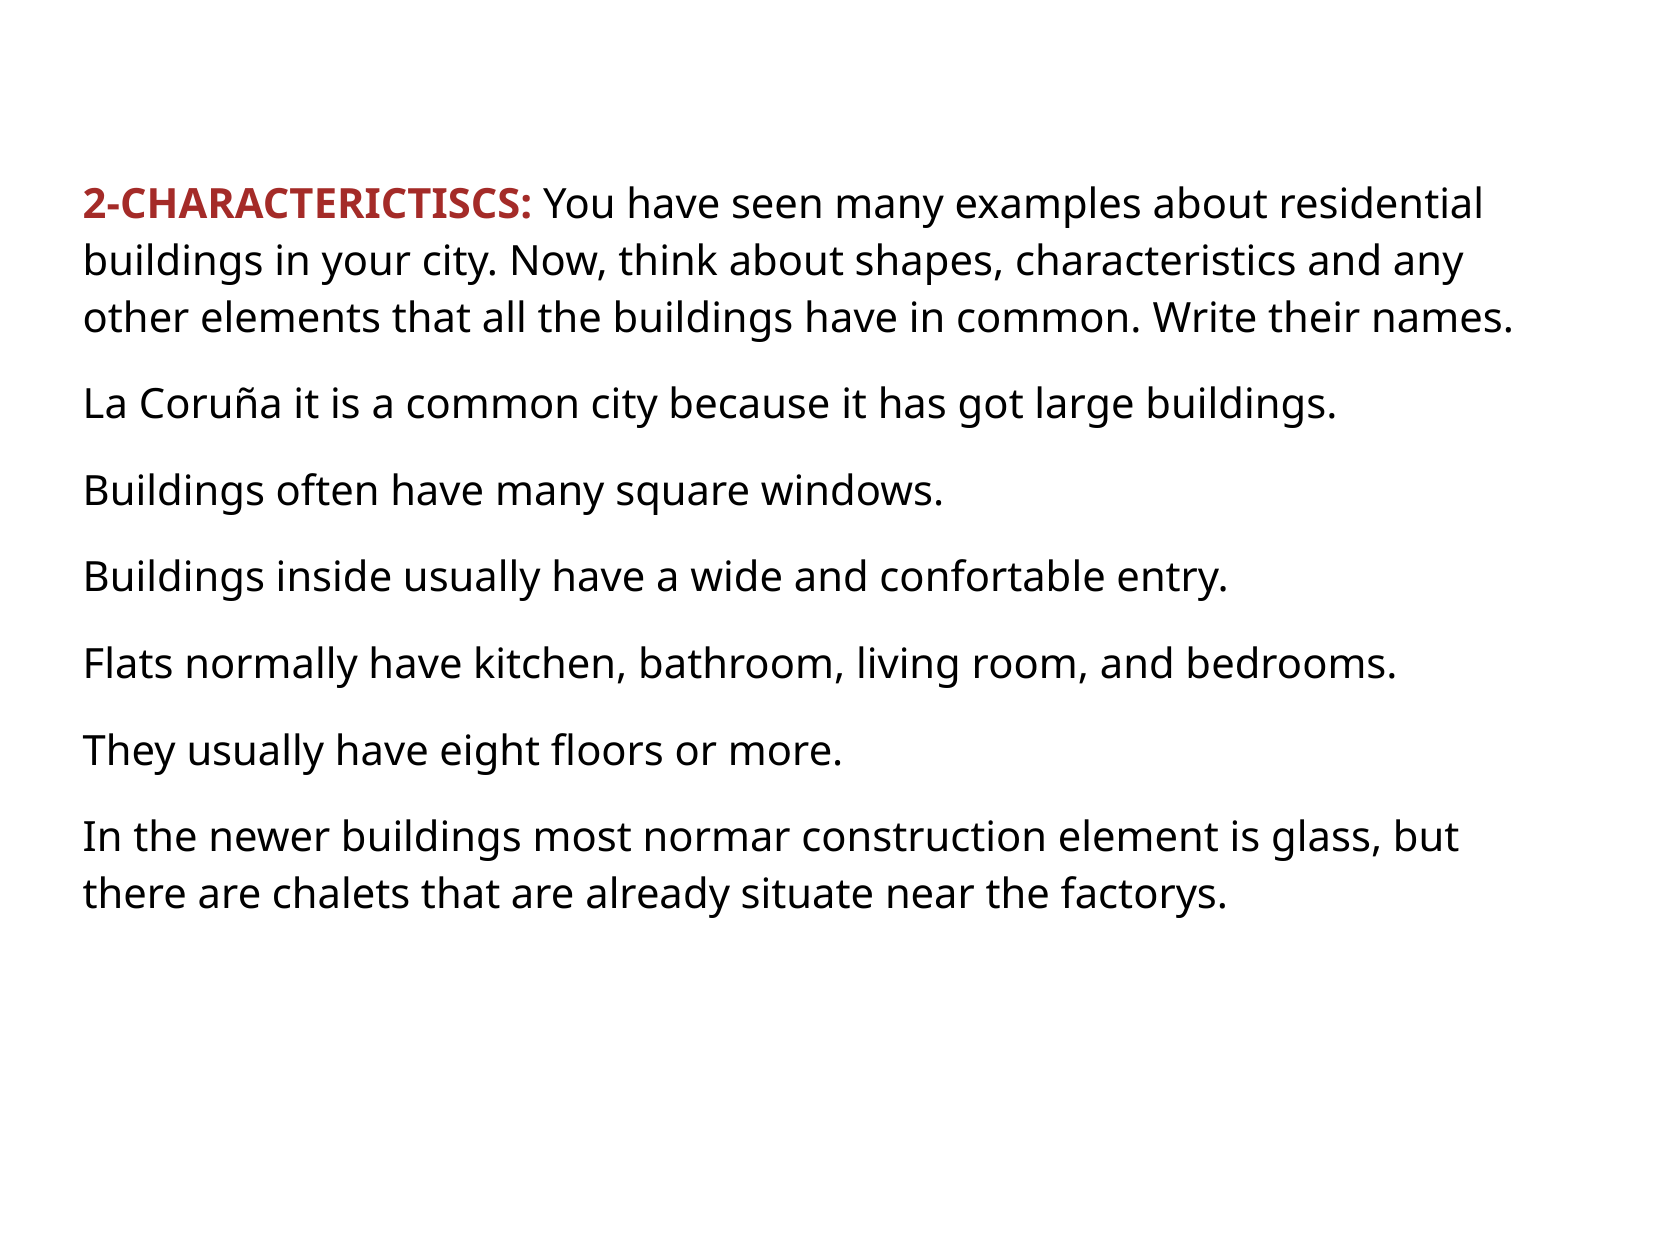

# 2-CHARACTERICTISCS: You have seen many examples about residential buildings in your city. Now, think about shapes, characteristics and any other elements that all the buildings have in common. Write their names.
La Coruña it is a common city because it has got large buildings.
Buildings often have many square windows.
Buildings inside usually have a wide and confortable entry.
Flats normally have kitchen, bathroom, living room, and bedrooms.
They usually have eight floors or more.
In the newer buildings most normar construction element is glass, but there are chalets that are already situate near the factorys.